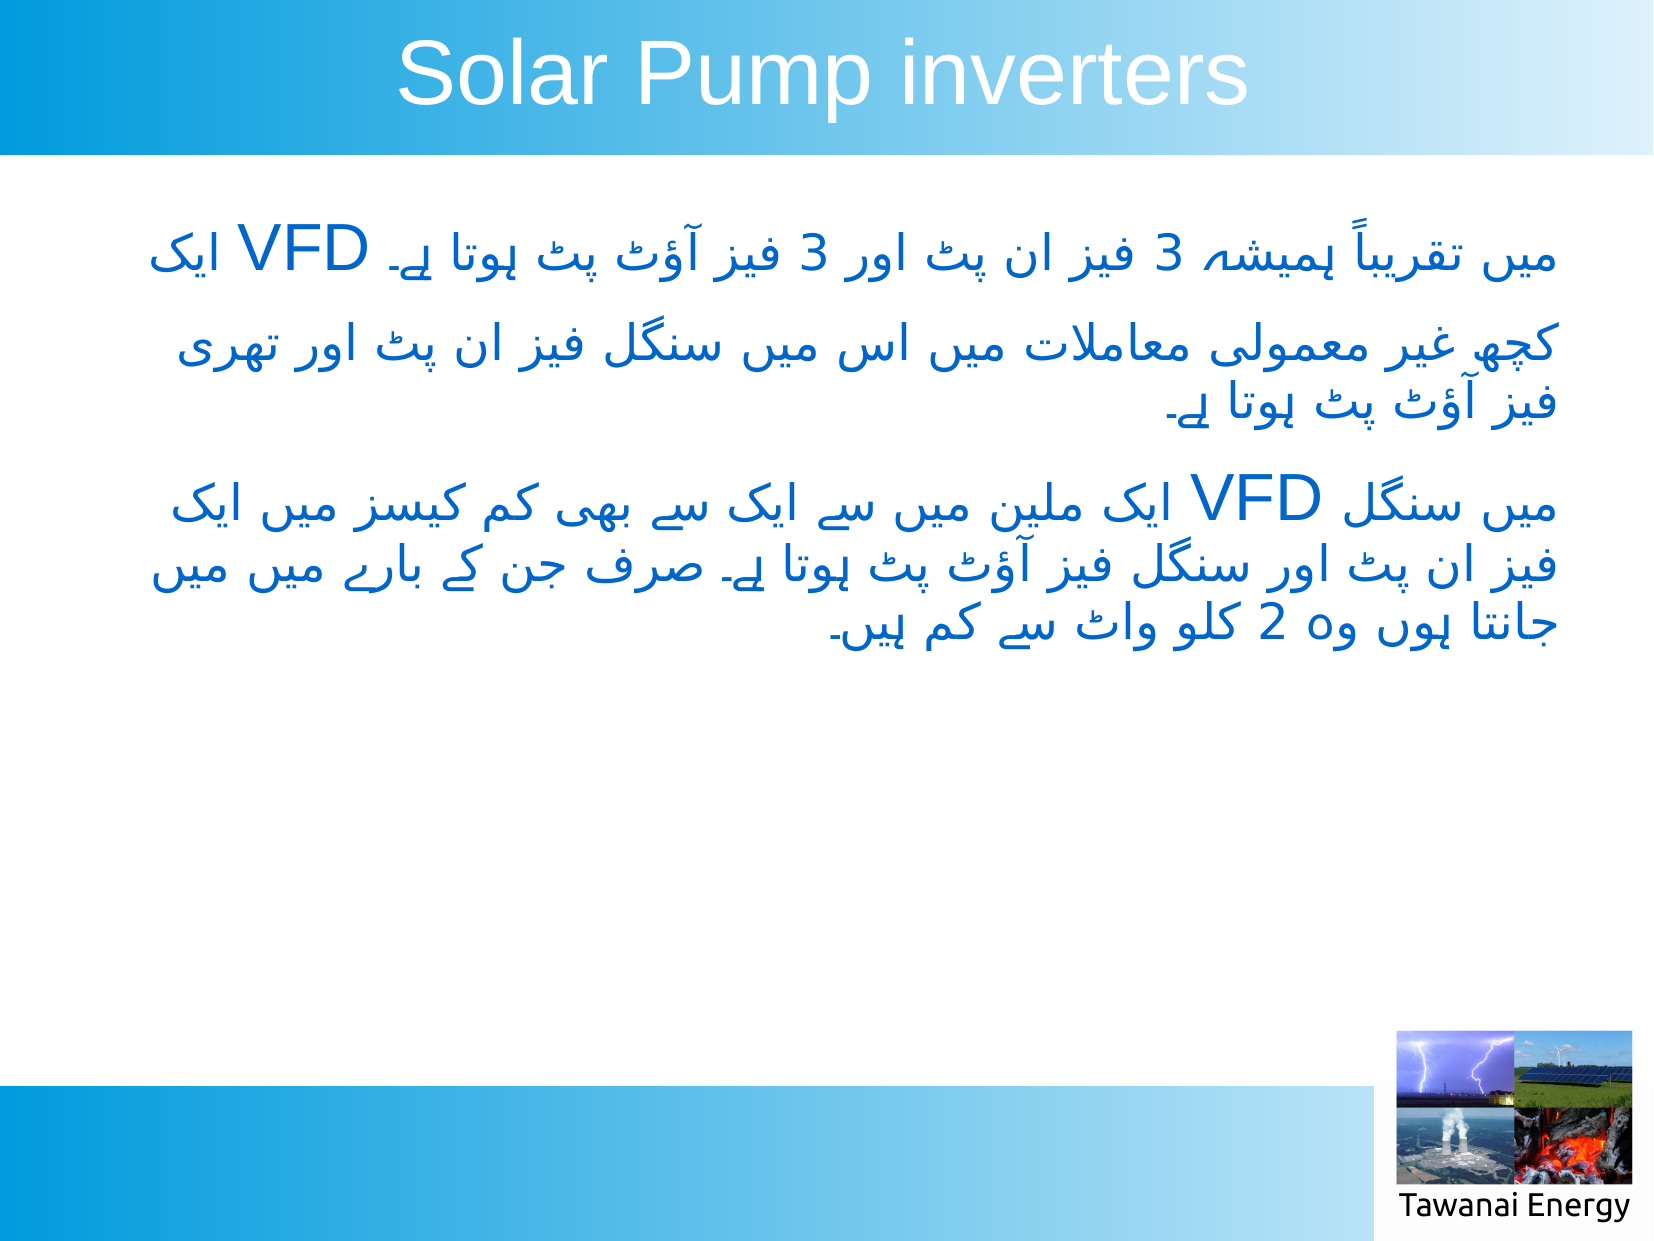

# Solar Pump inverters
ایک VFD میں تقریباً ہمیشہ 3 فیز ان پٹ اور 3 فیز آؤٹ پٹ ہوتا ہے۔
کچھ غیر معمولی معاملات میں اس میں سنگل فیز ان پٹ اور تھری فیز آؤٹ پٹ ہوتا ہے۔
ایک ملین میں سے ایک سے بھی کم کیسز میں ایک VFD میں سنگل فیز ان پٹ اور سنگل فیز آؤٹ پٹ ہوتا ہے۔ صرف جن کے بارے میں میں جانتا ہوں وہ 2 کلو واٹ سے کم ہیں۔